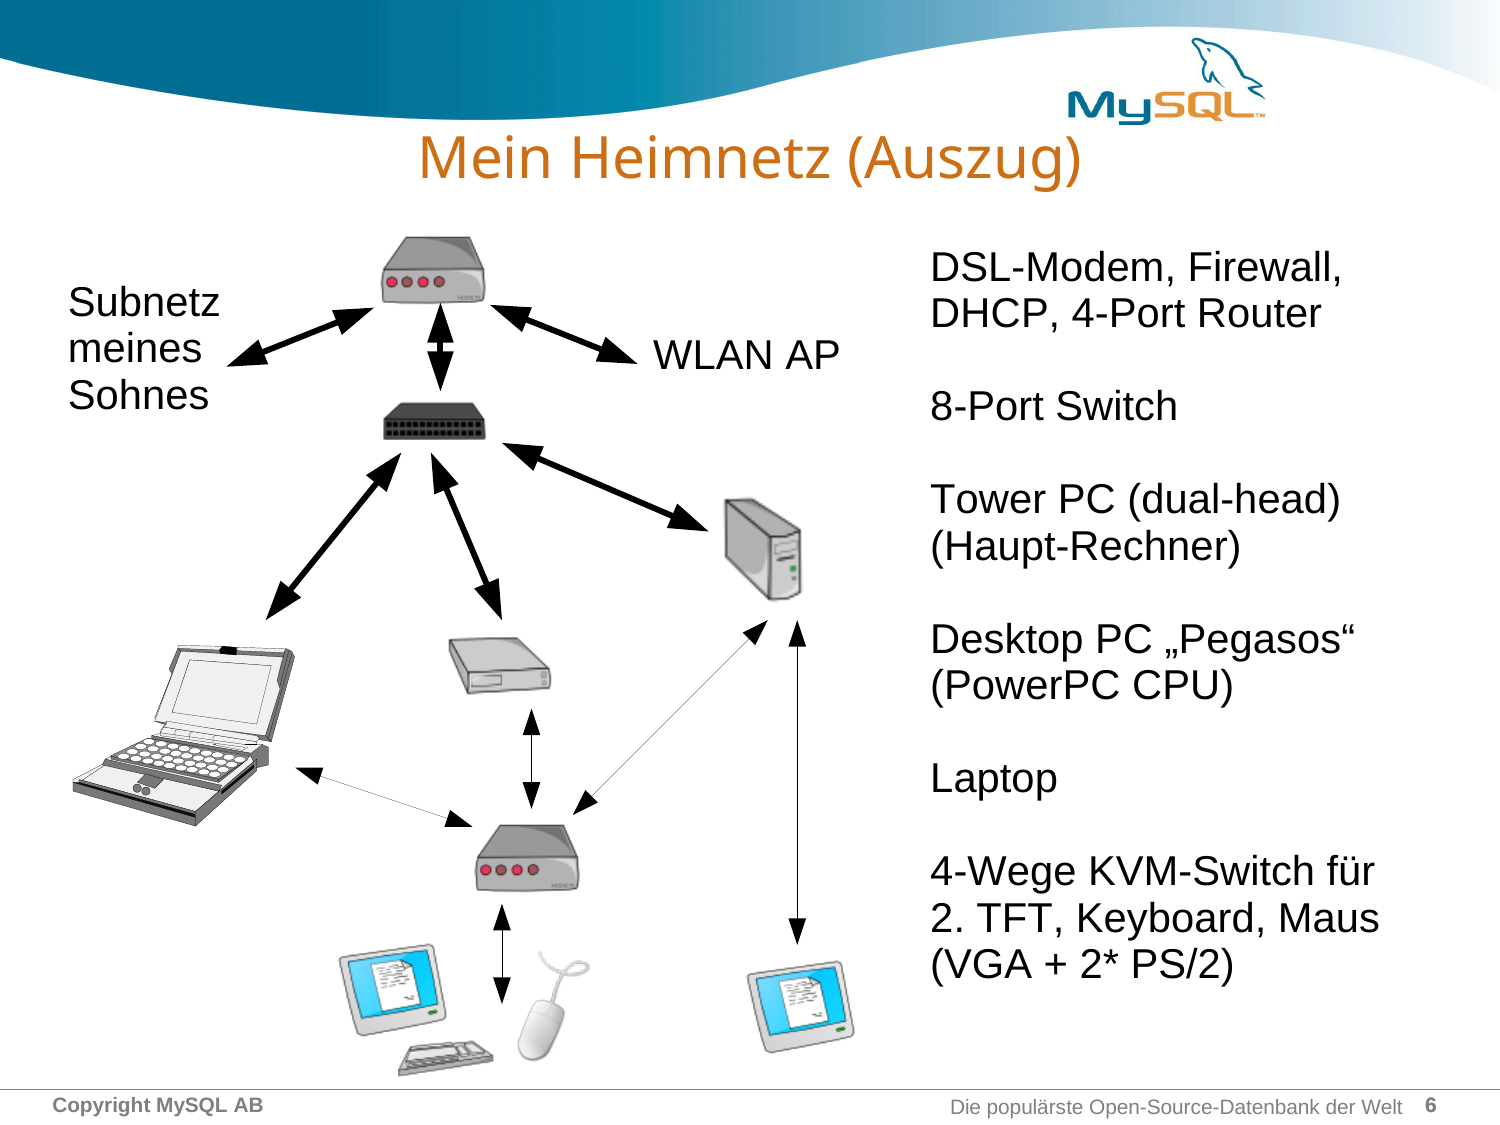

# Mein Heimnetz (Auszug)
DSL-Modem, Firewall, DHCP, 4-Port Router
8-Port Switch
Tower PC (dual-head) (Haupt-Rechner)
Desktop PC „Pegasos“ (PowerPC CPU)
Laptop
4-Wege KVM-Switch für
2. TFT, Keyboard, Maus (VGA + 2* PS/2)
Subnetz
meines
Sohnes
WLAN AP